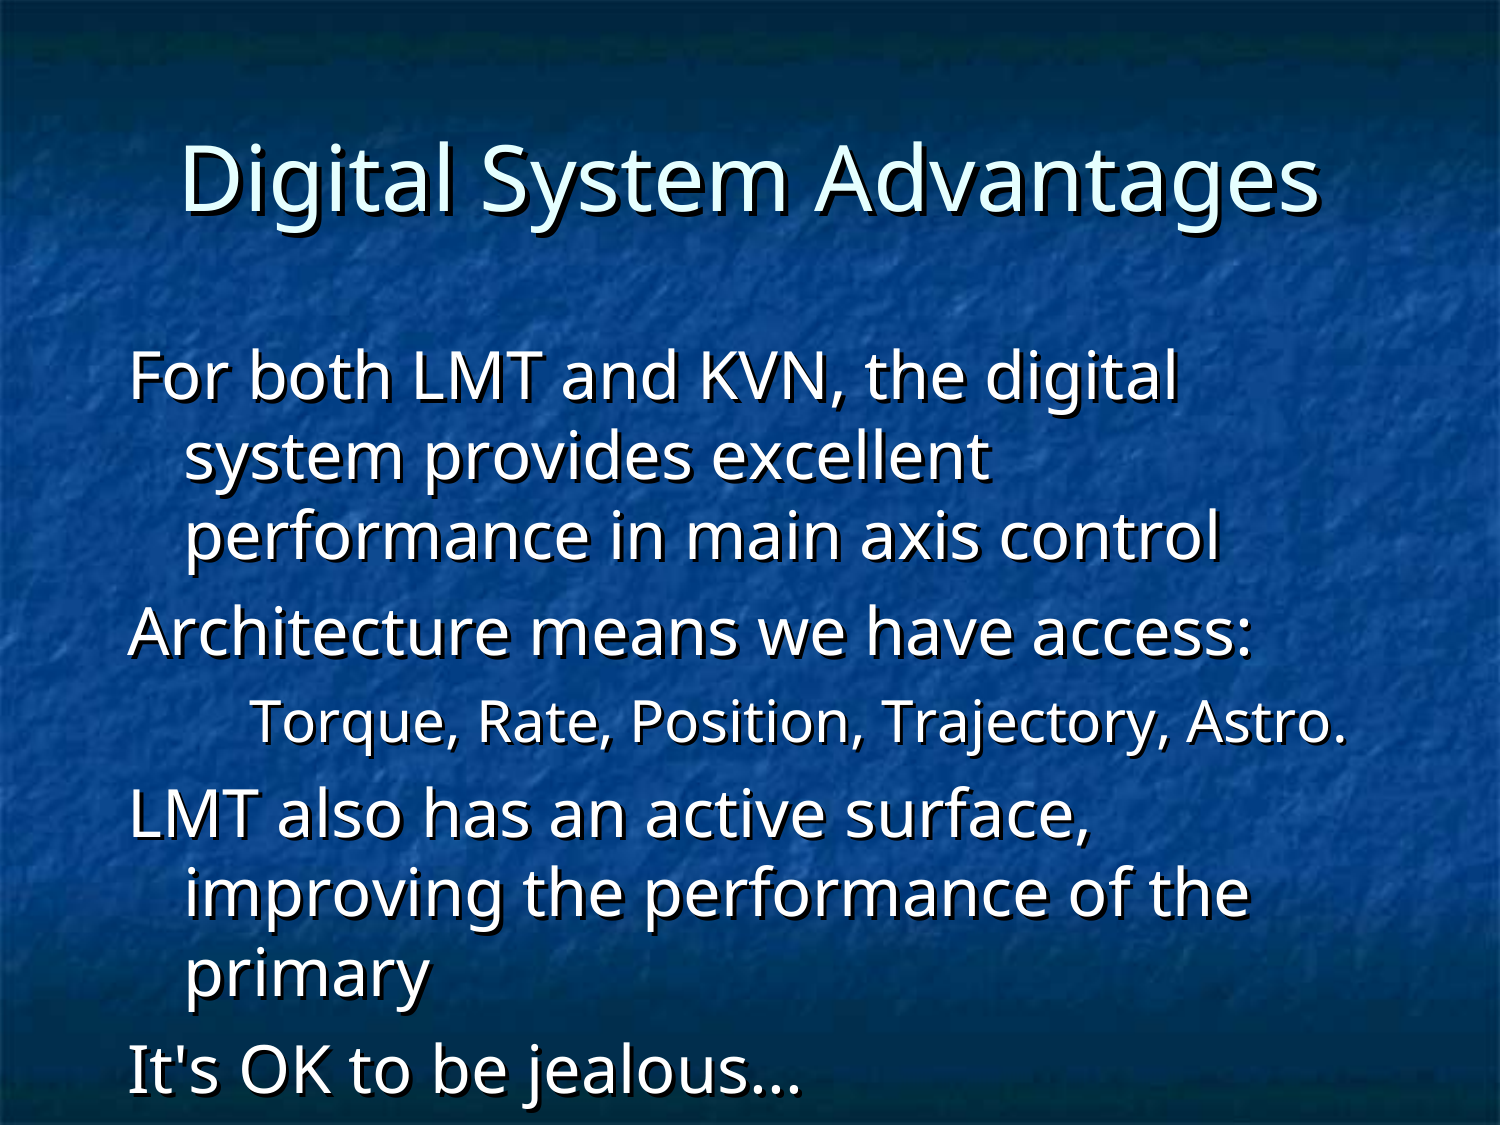

# Digital System Advantages
For both LMT and KVN, the digital system provides excellent performance in main axis control
Architecture means we have access:
Torque, Rate, Position, Trajectory, Astro.
LMT also has an active surface, improving the performance of the primary
It's OK to be jealous...